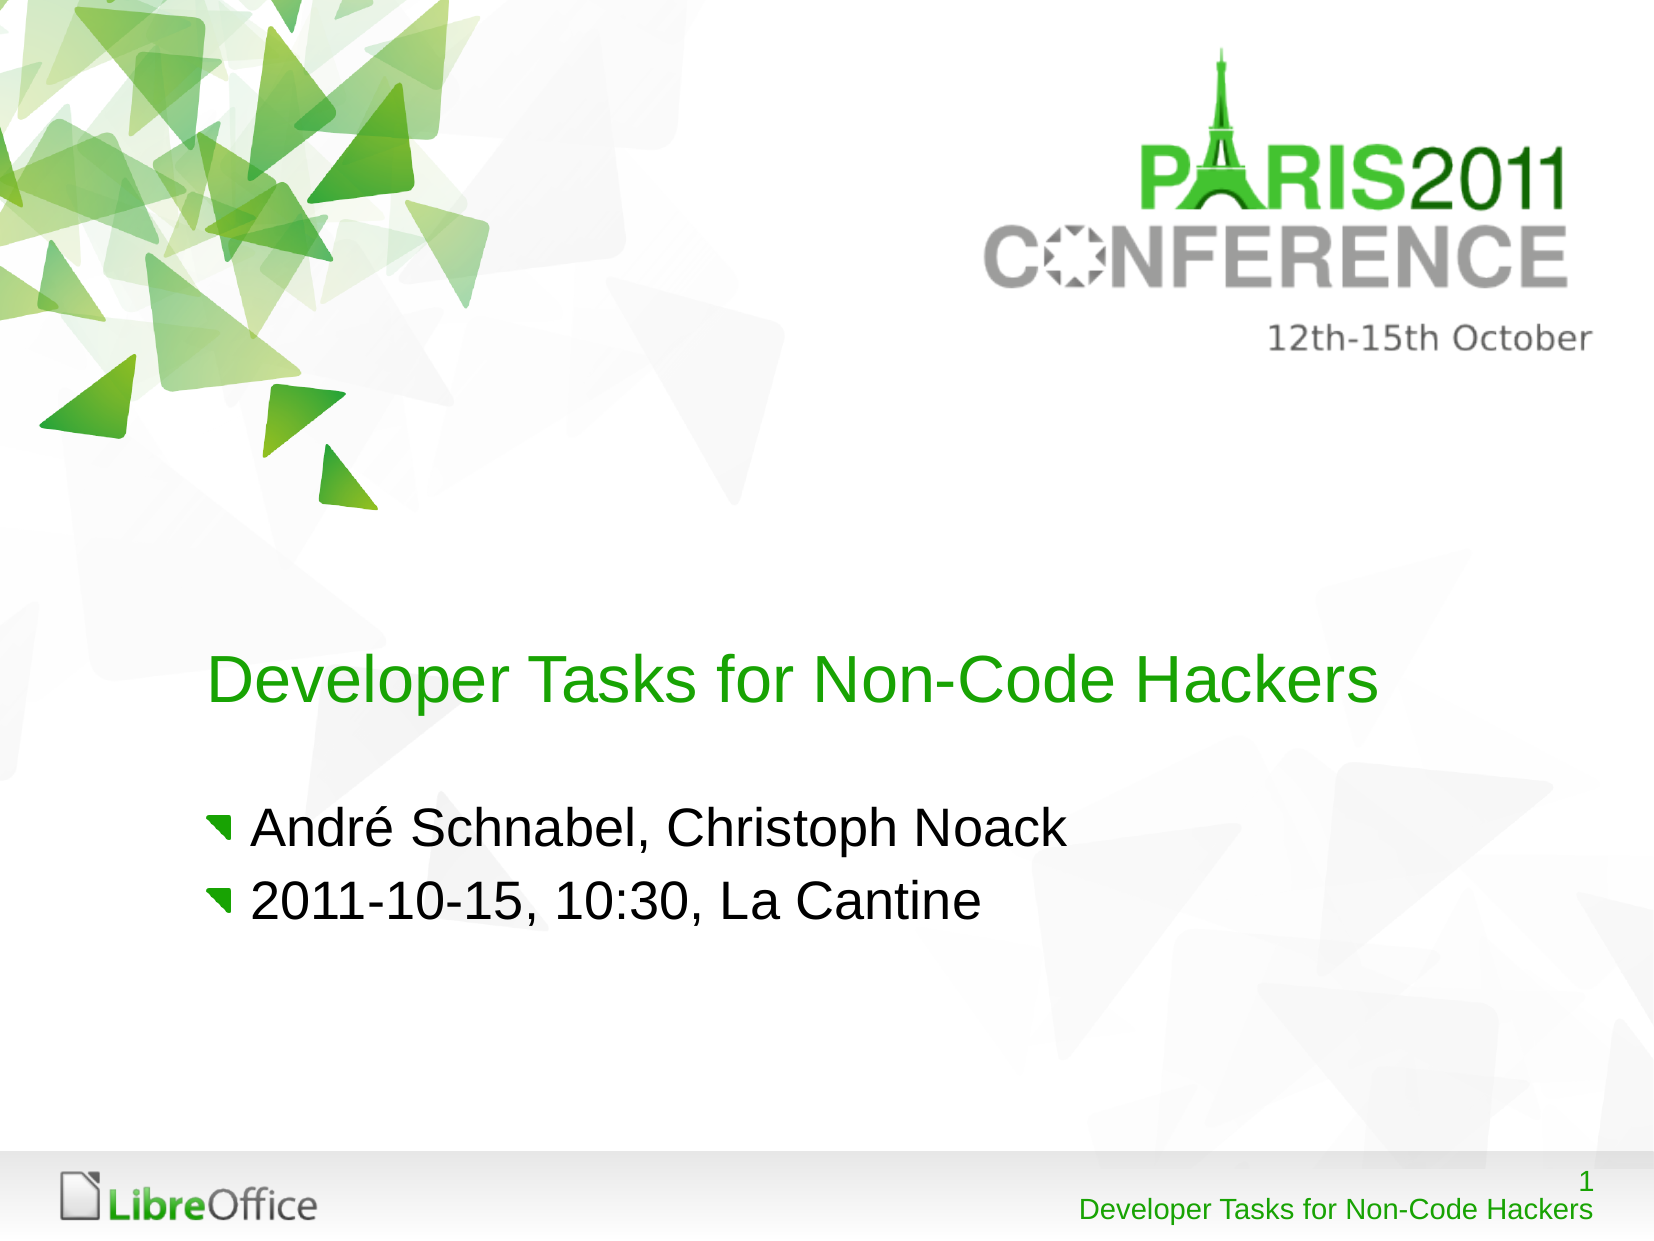

# Developer Tasks for Non-Code Hackers
André Schnabel, Christoph Noack
2011-10-15, 10:30, La Cantine
1
Developer Tasks for Non-Code Hackers